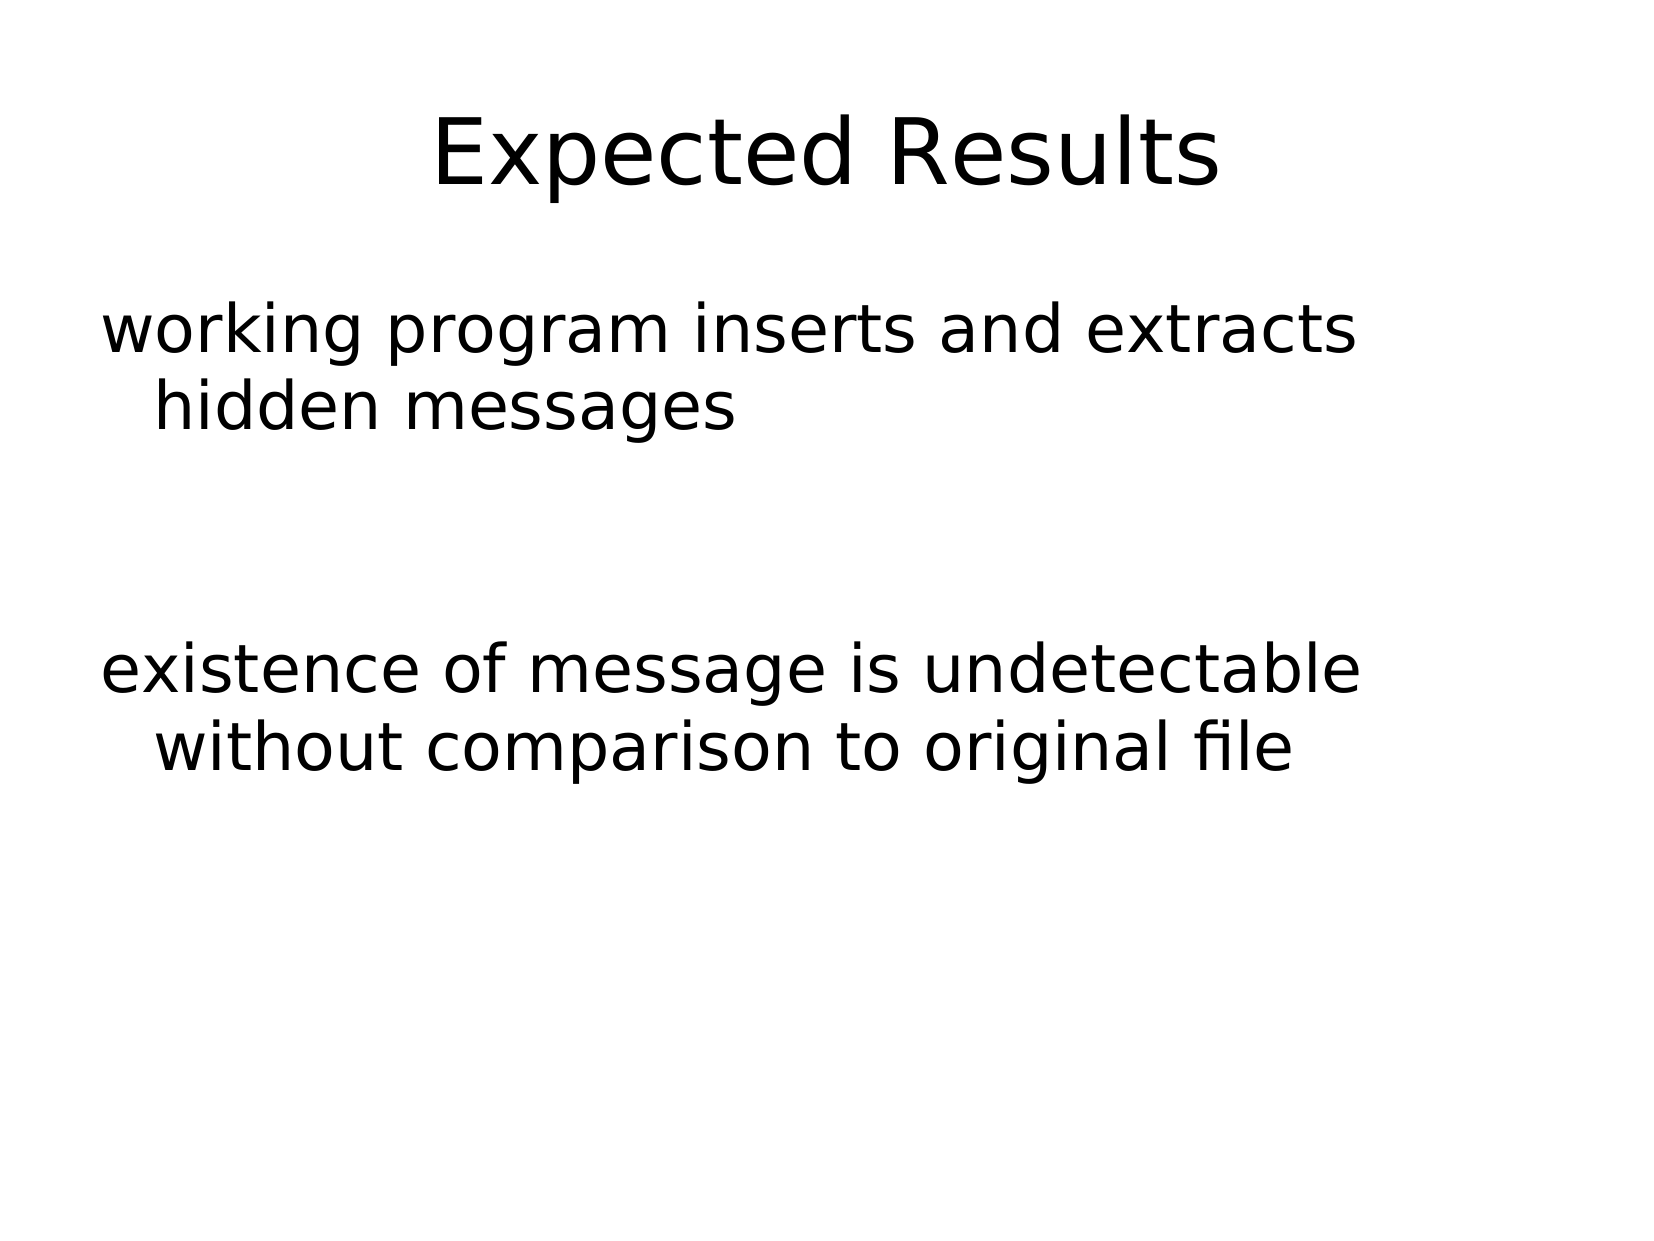

# Expected Results
working program inserts and extracts hidden messages
existence of message is undetectable without comparison to original file